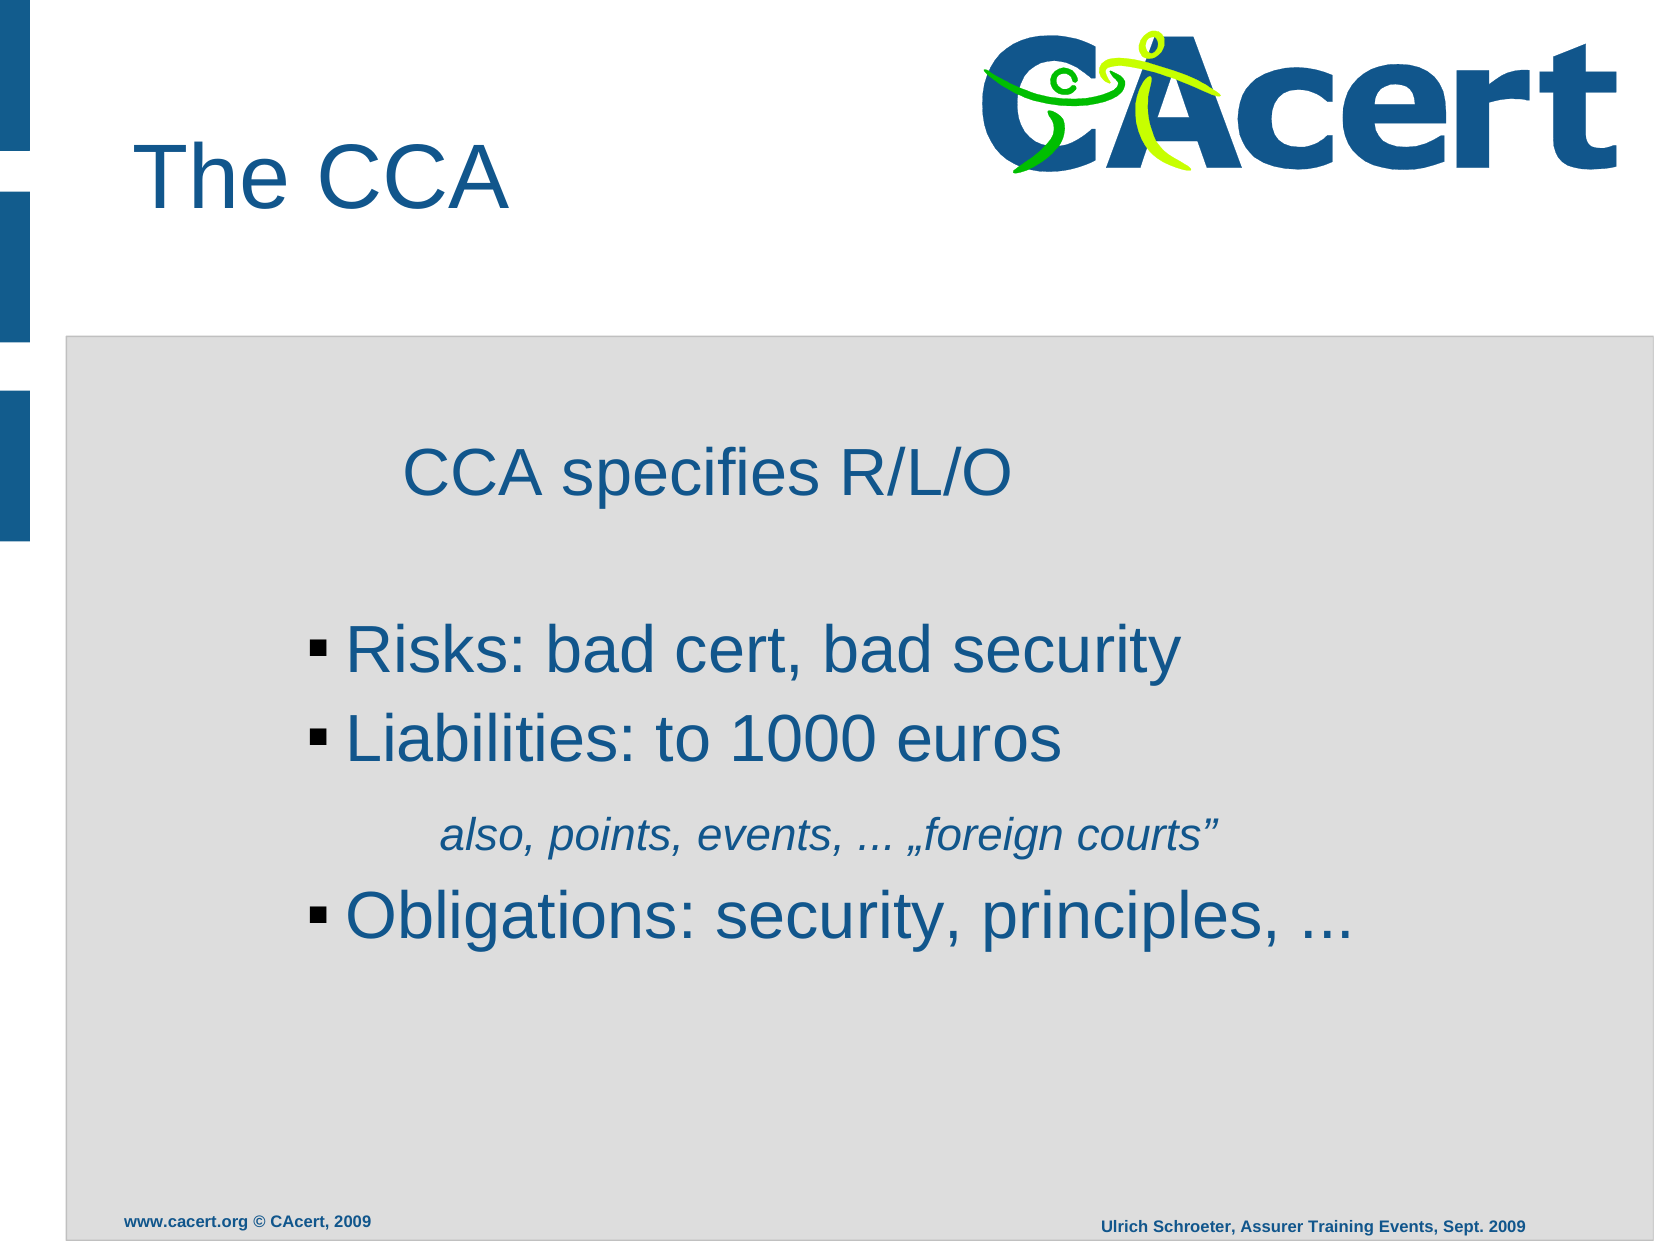

The CCA
 CCA specifies R/L/O
 Risks: bad cert, bad security
 Liabilities: to 1000 euros
 also, points, events, ... „foreign courts”
 Obligations: security, principles, ...